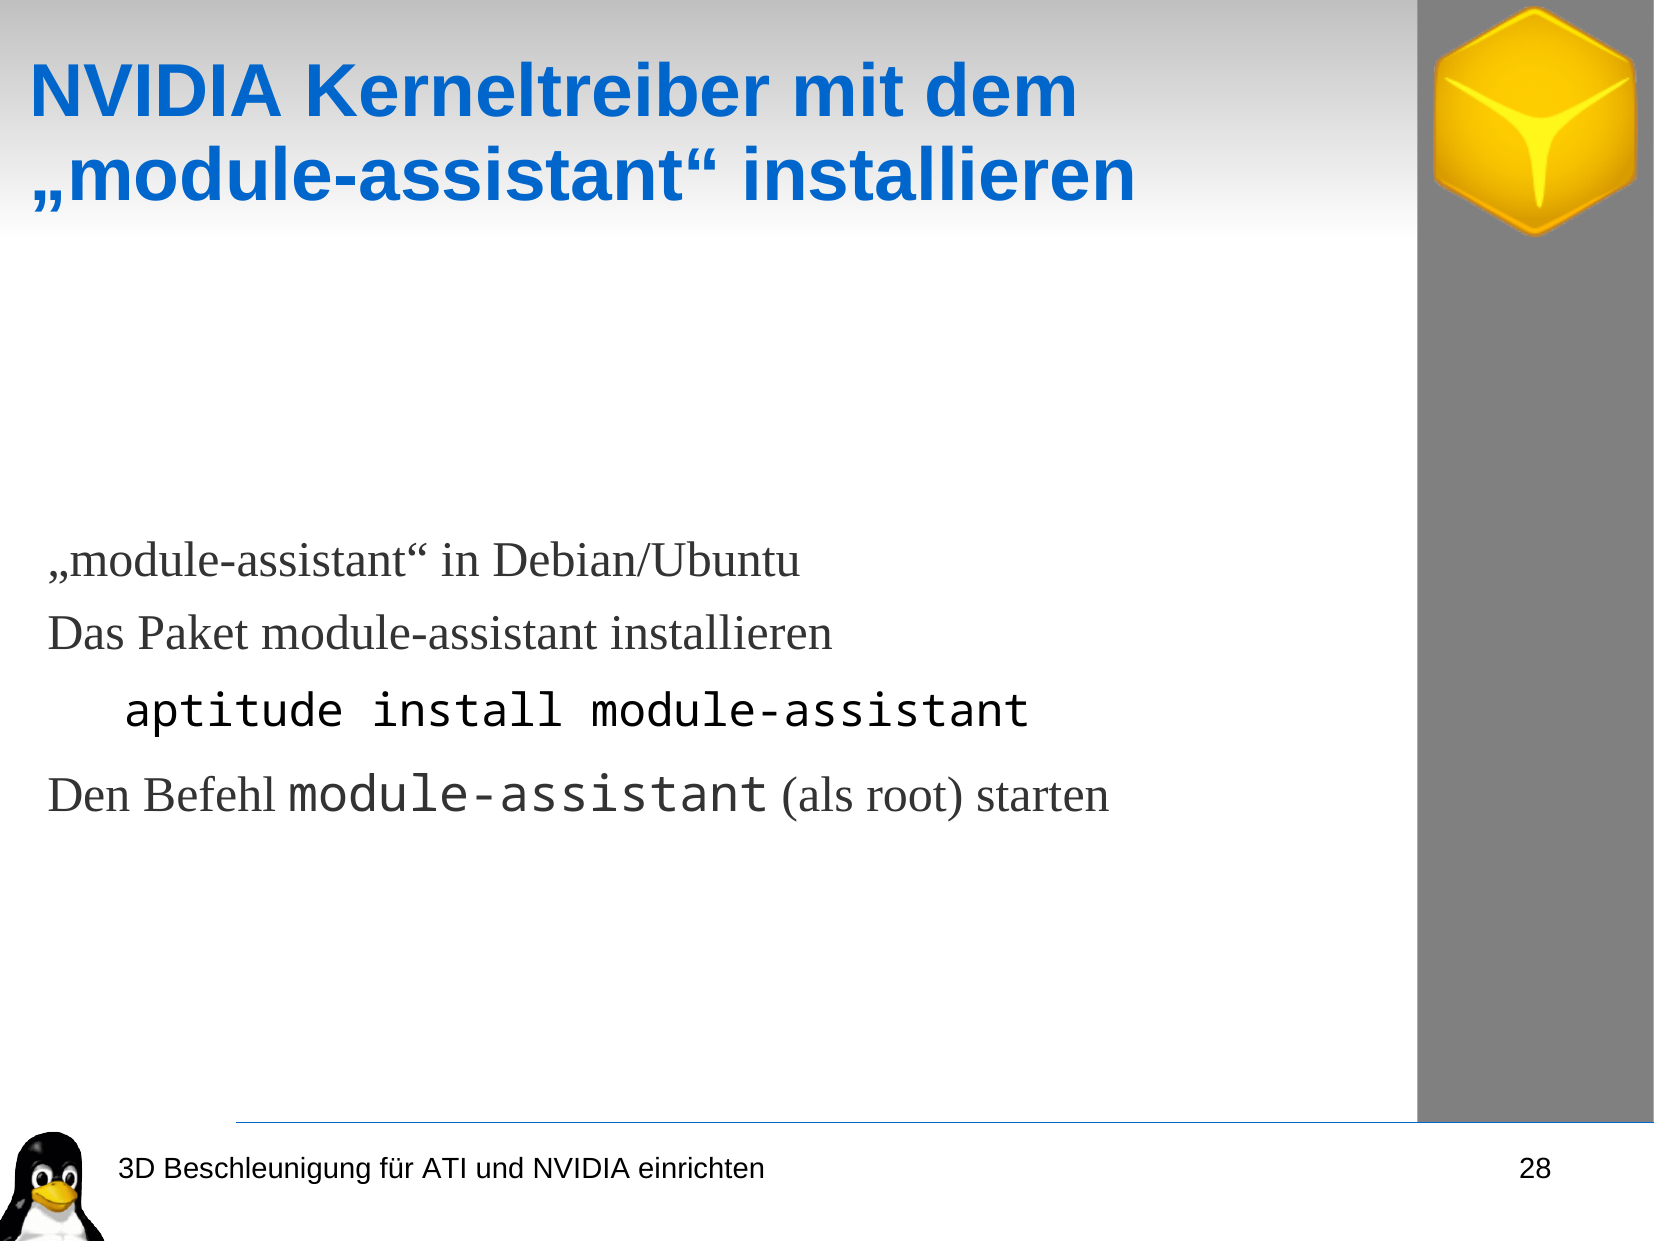

# NVIDIA Kerneltreiber mit dem „module-assistant“ installieren
„module-assistant“ in Debian/Ubuntu
Das Paket module-assistant installieren
aptitude install module-assistant
Den Befehl module-assistant (als root) starten
3D Beschleunigung für ATI und NVIDIA einrichten
28